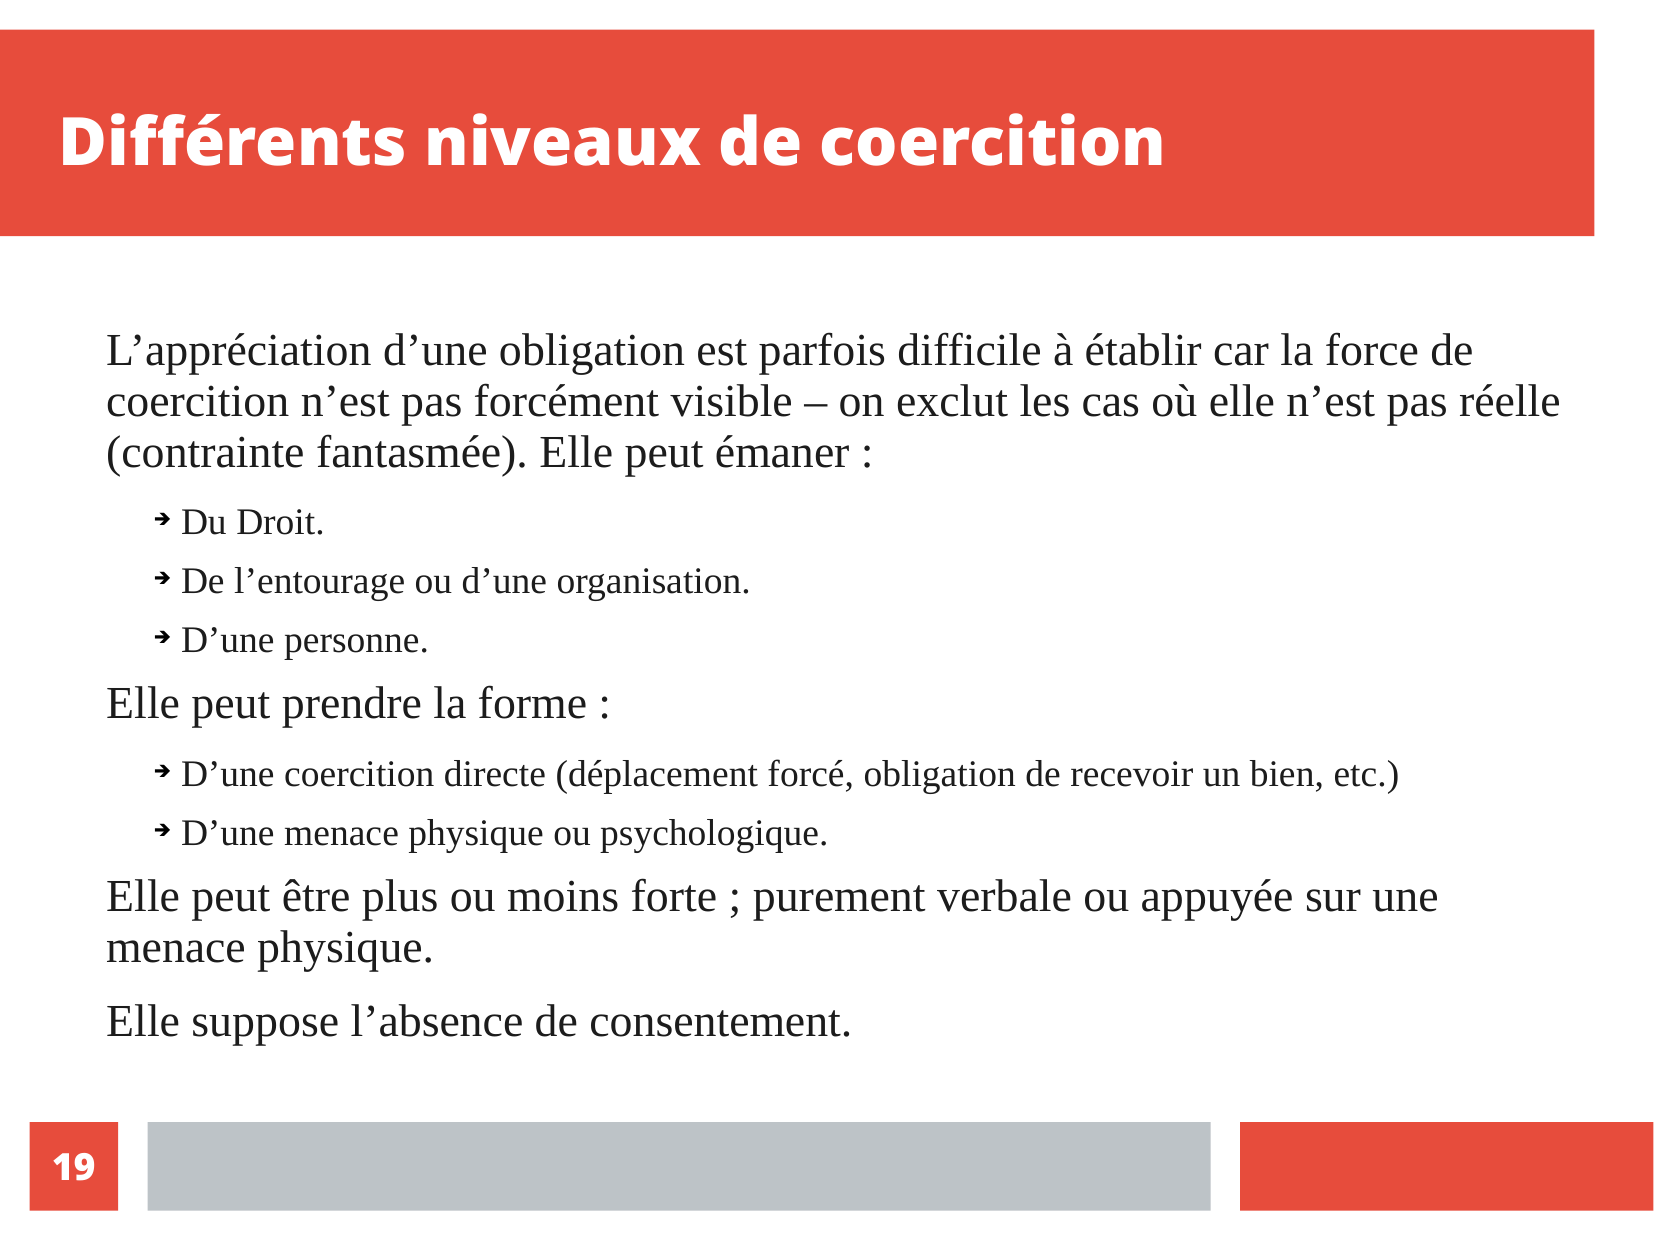

# Différents niveaux de coercition
L’appréciation d’une obligation est parfois difficile à établir car la force de coercition n’est pas forcément visible – on exclut les cas où elle n’est pas réelle (contrainte fantasmée). Elle peut émaner :
 Du Droit.
 De l’entourage ou d’une organisation.
 D’une personne.
Elle peut prendre la forme :
 D’une coercition directe (déplacement forcé, obligation de recevoir un bien, etc.)
 D’une menace physique ou psychologique.
Elle peut être plus ou moins forte ; purement verbale ou appuyée sur une menace physique.
Elle suppose l’absence de consentement.
19